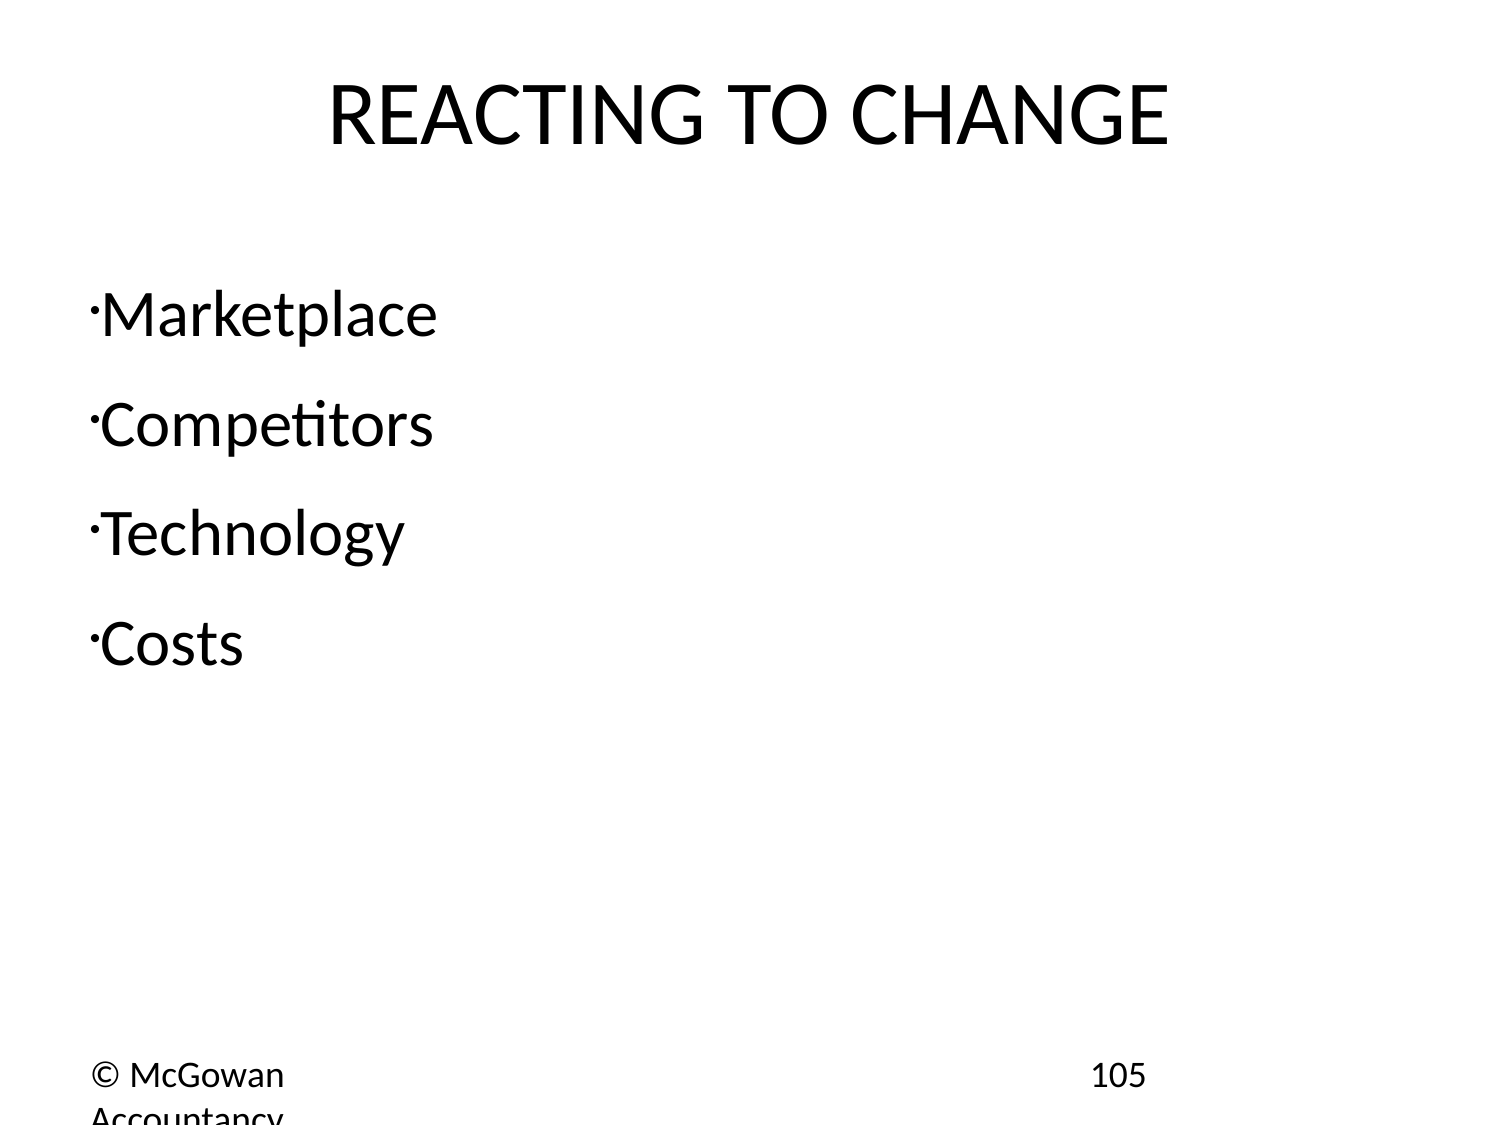

# REACTING TO CHANGE
Marketplace
Competitors
Technology
Costs
© McGowan Accountancy Services
105